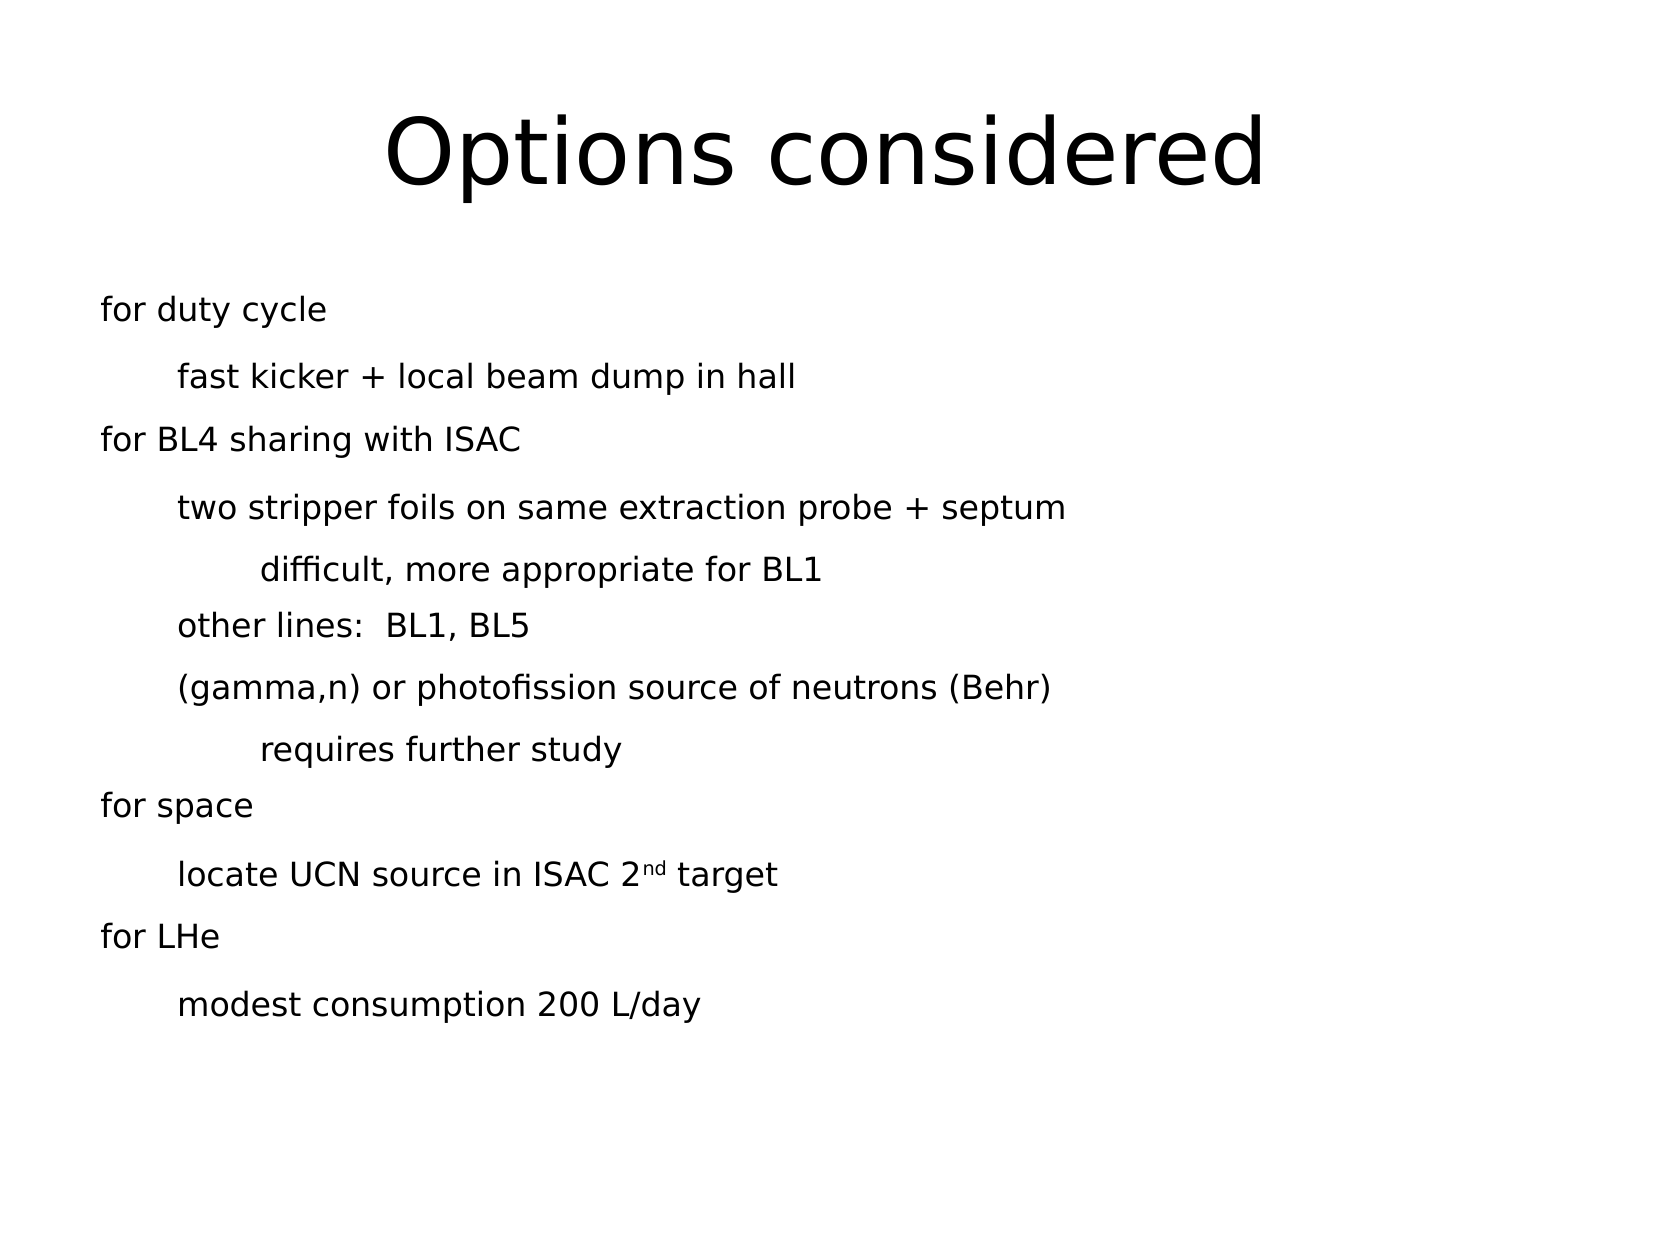

# Options considered
for duty cycle
fast kicker + local beam dump in hall
for BL4 sharing with ISAC
two stripper foils on same extraction probe + septum
difficult, more appropriate for BL1
other lines: BL1, BL5
(gamma,n) or photofission source of neutrons (Behr)
requires further study
for space
locate UCN source in ISAC 2nd target
for LHe
modest consumption 200 L/day